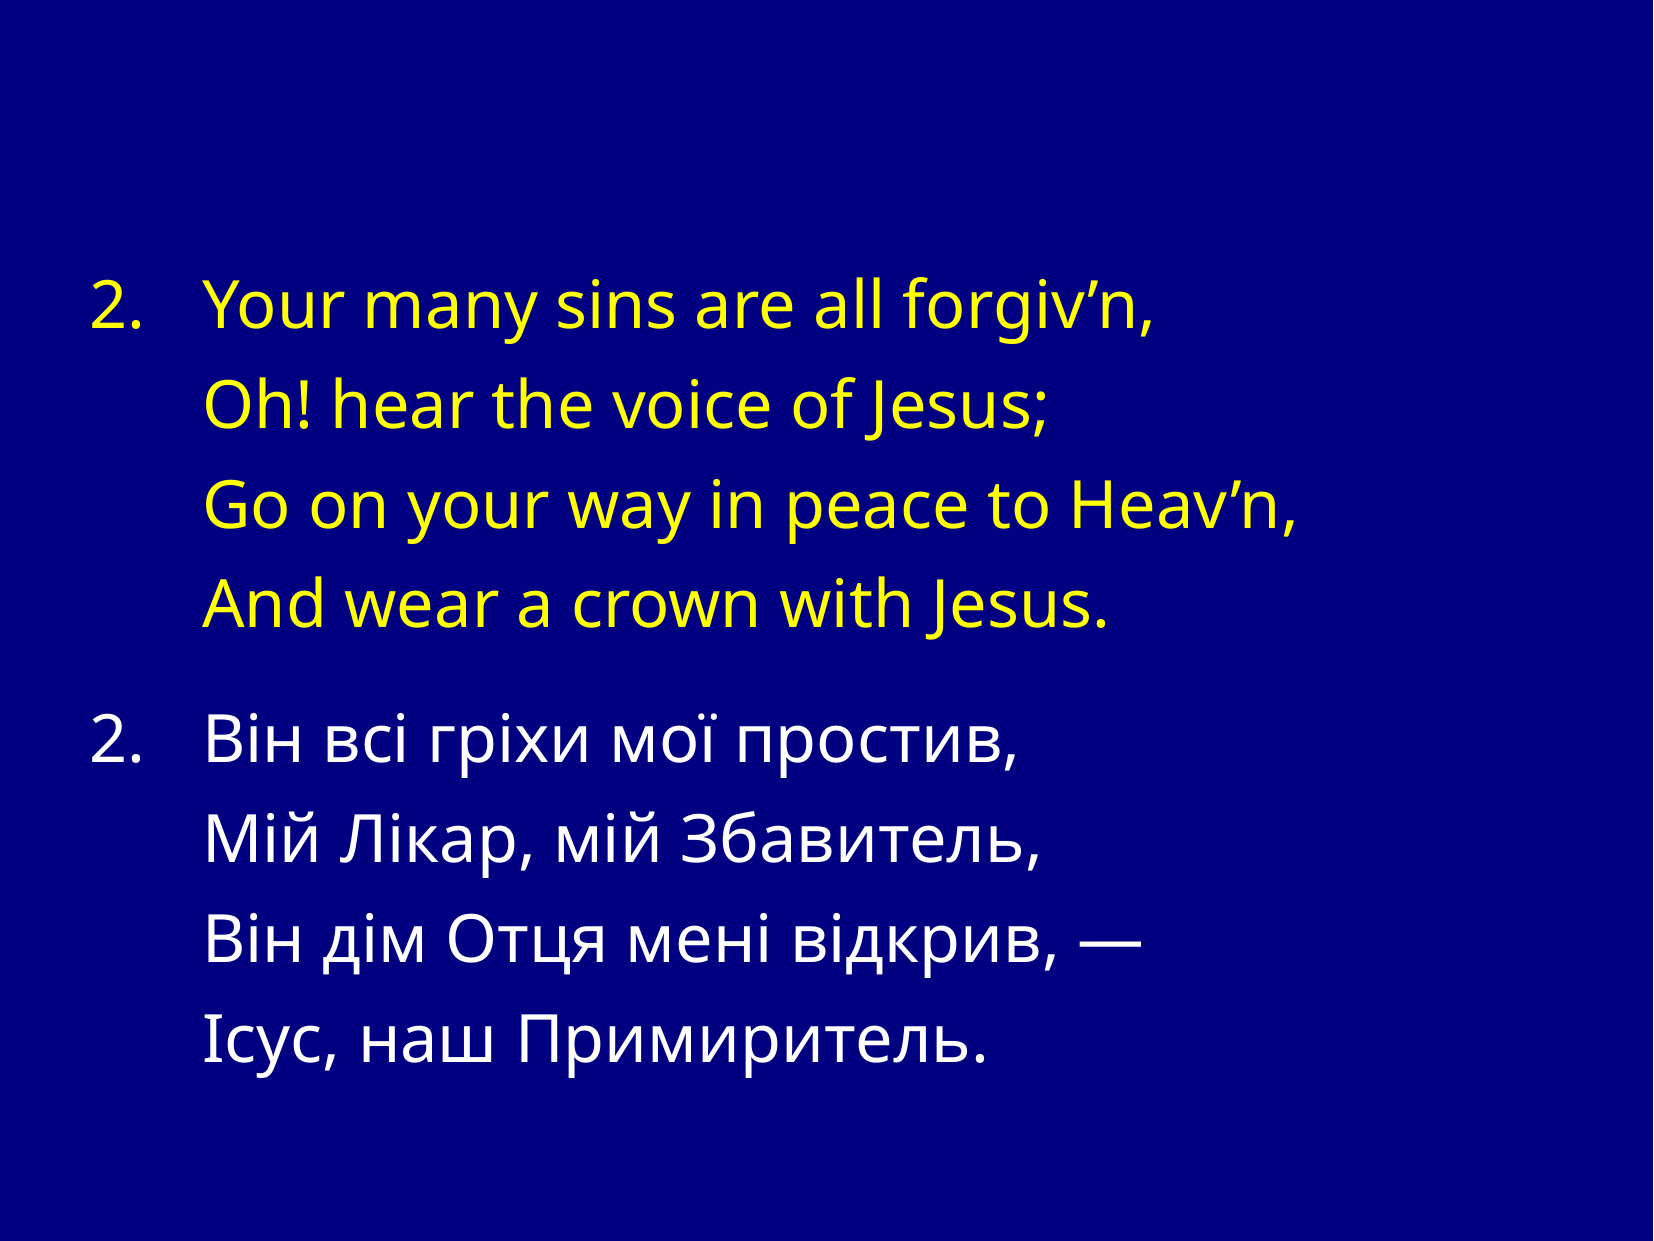

2.	Your many sins are all forgiv’n,
	Oh! hear the voice of Jesus;
	Go on your way in peace to Heav’n,
	And wear a crown with Jesus.
2.	Він всі гріхи мої простив,
	Мій Лікар, мій Збавитель,
	Він дім Отця мені відкрив, ―
	Ісус, наш Примиритель.